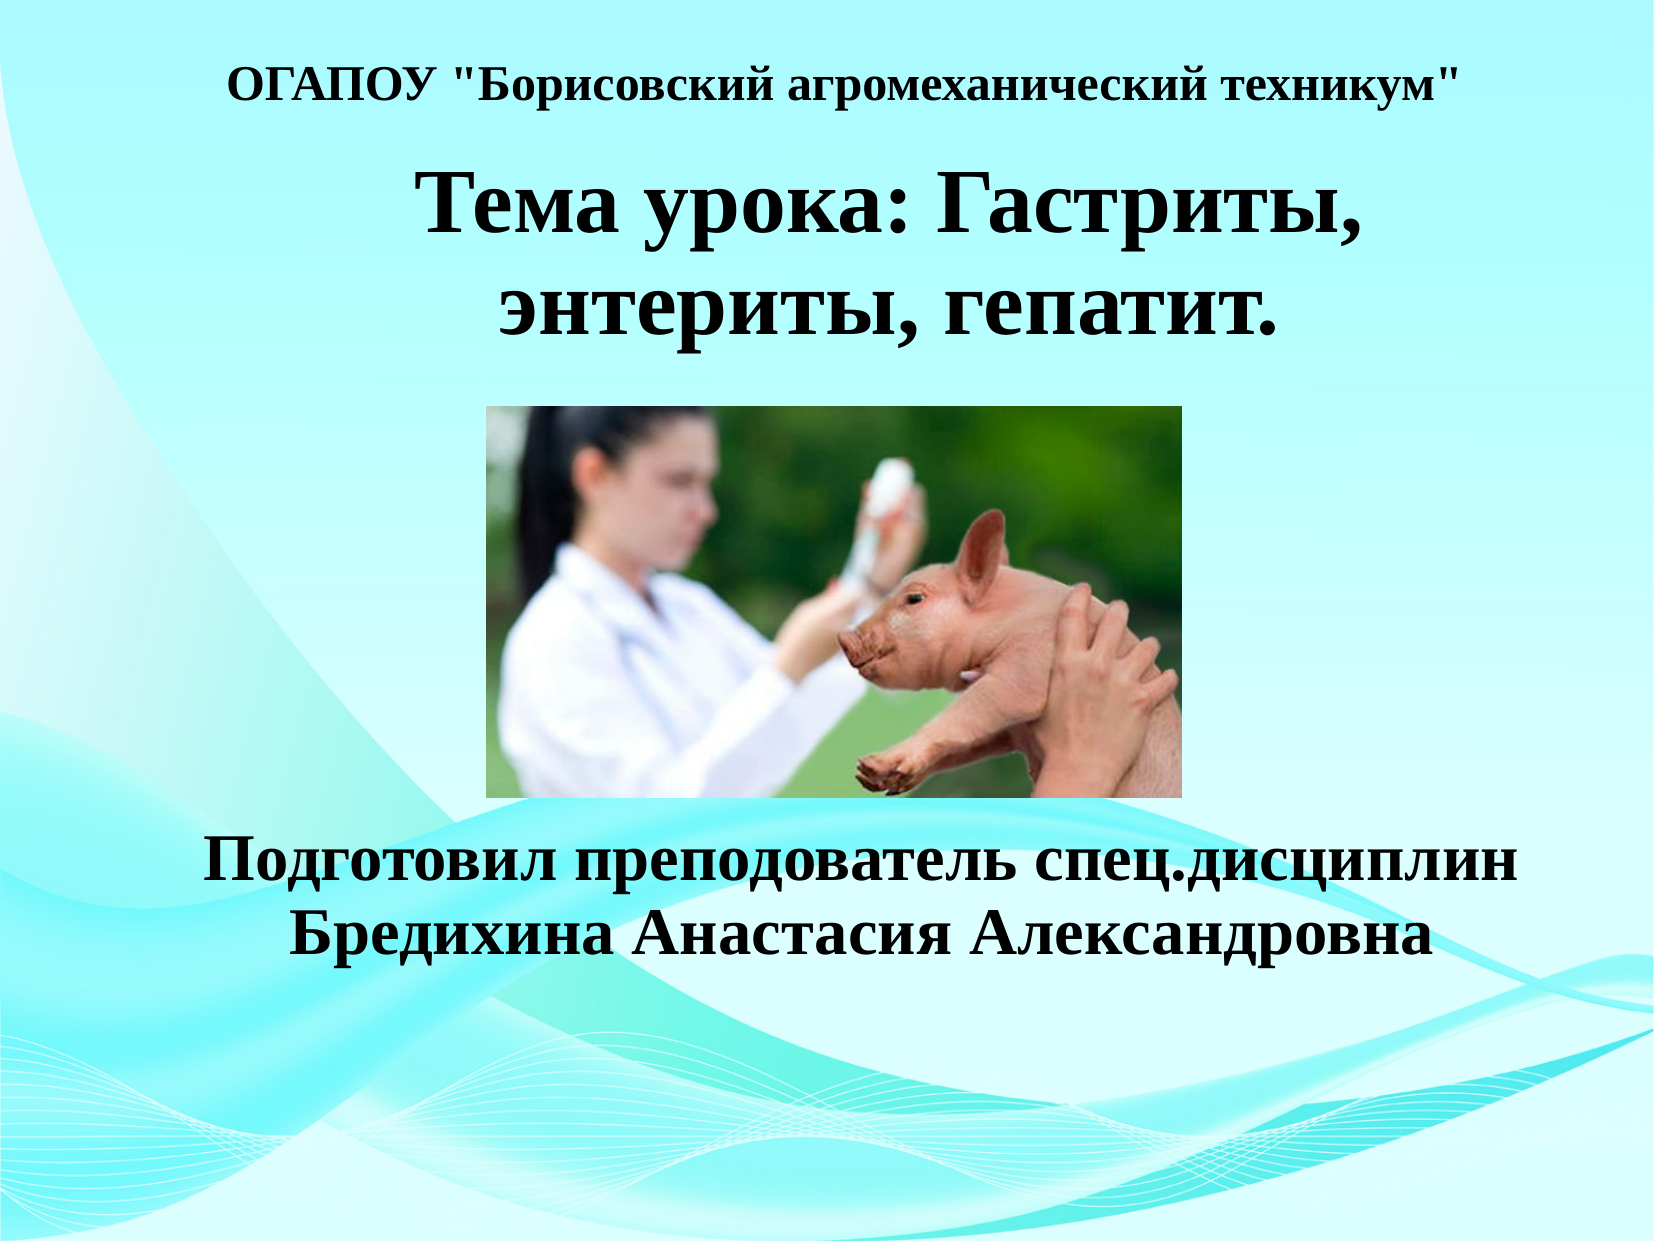

# ОГАПОУ "Борисовский агромеханический техникум"
Тема урока: Гастриты, энтериты, гепатит.
Подготовил преподователь спец.дисциплин Бредихина Анастасия Александровна